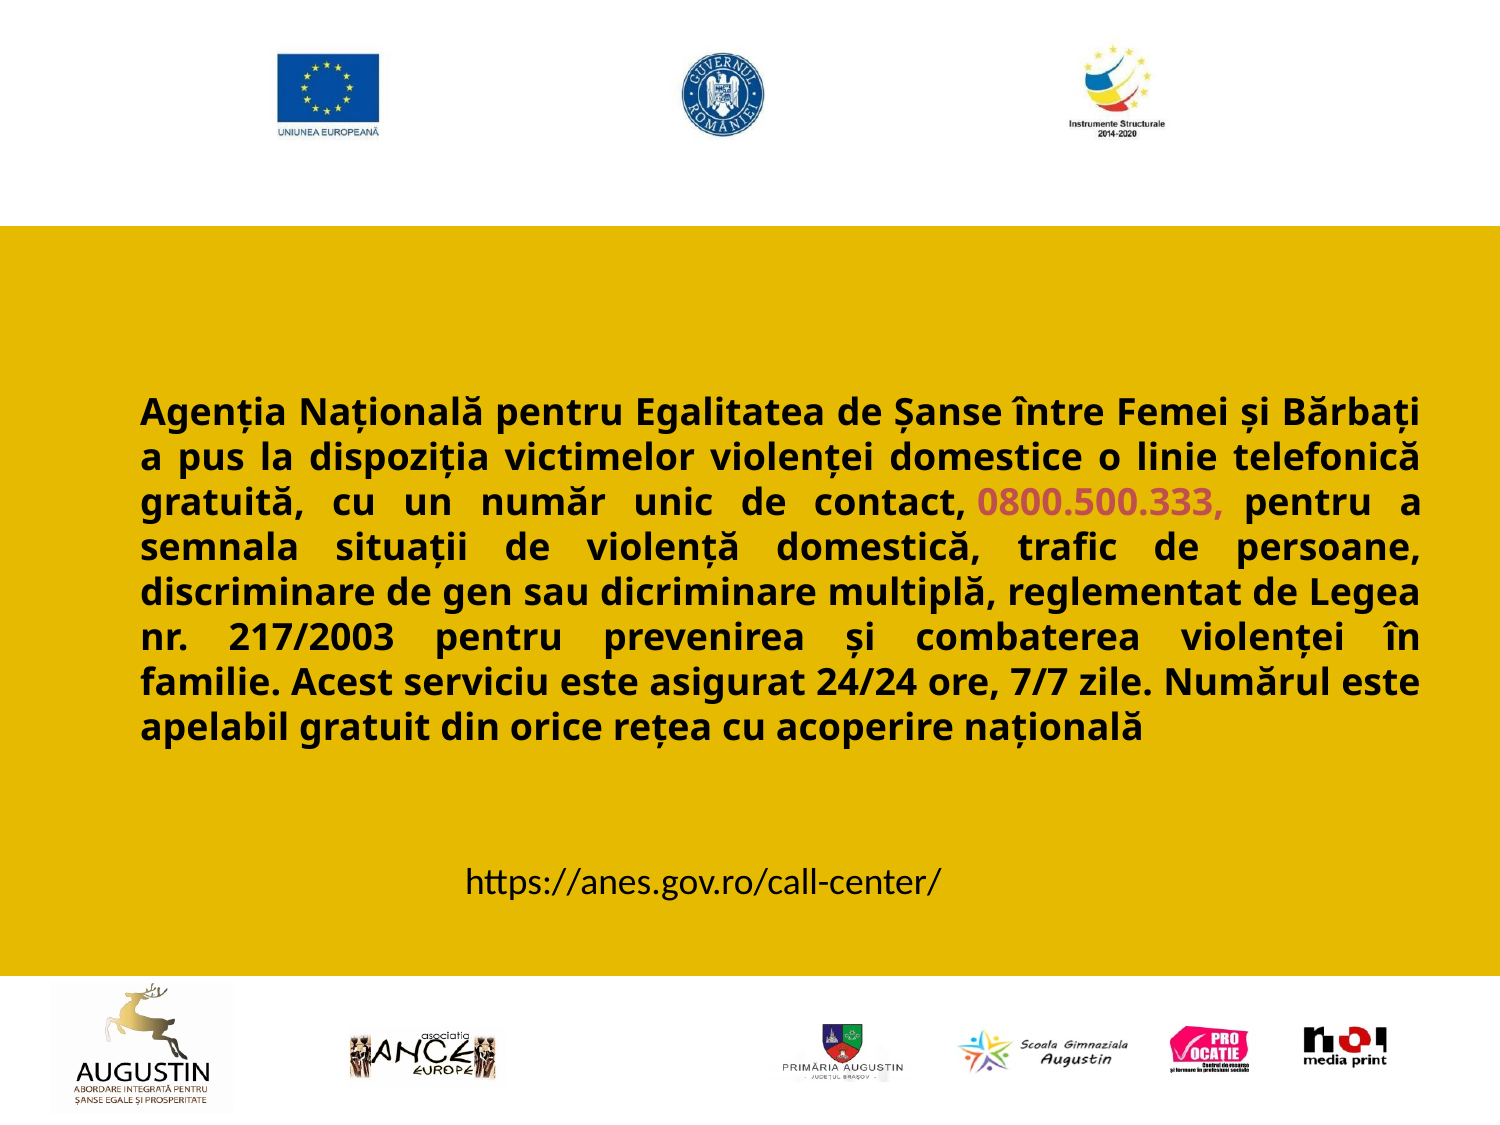

Agenția Națională pentru Egalitatea de Șanse între Femei și Bărbați a pus la dispoziția victimelor violenței domestice o linie telefonică gratuită, cu un număr unic de contact, 0800.500.333,  pentru a semnala situații de violență domestică, trafic de persoane, discriminare de gen sau dicriminare multiplă, reglementat de Legea nr. 217/2003 pentru prevenirea și combaterea violenței în familie. Acest serviciu este asigurat 24/24 ore, 7/7 zile. Numărul este apelabil gratuit din orice rețea cu acoperire națională
https://anes.gov.ro/call-center/